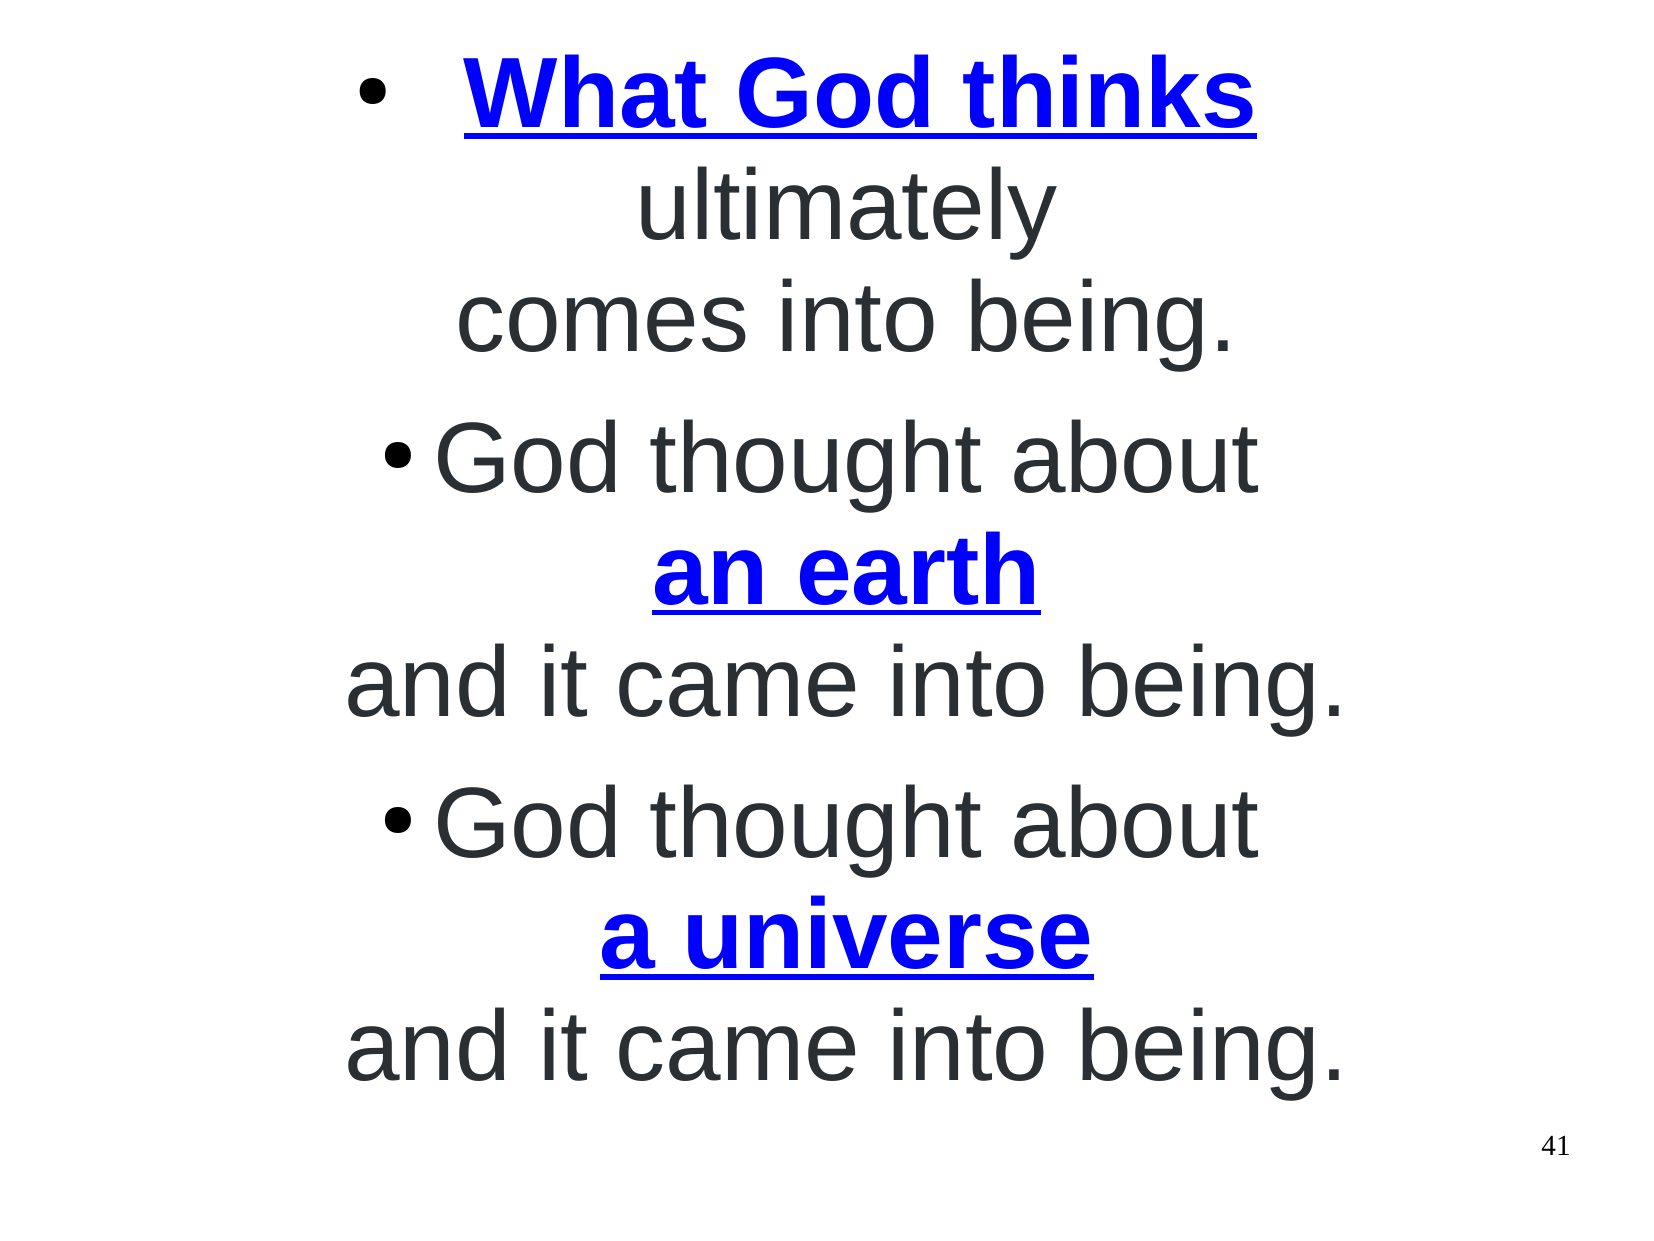

# What God thinks ultimately comes into being.
God thought about
an earth
and it came into being.
God thought about
a universe
and it came into being.
41